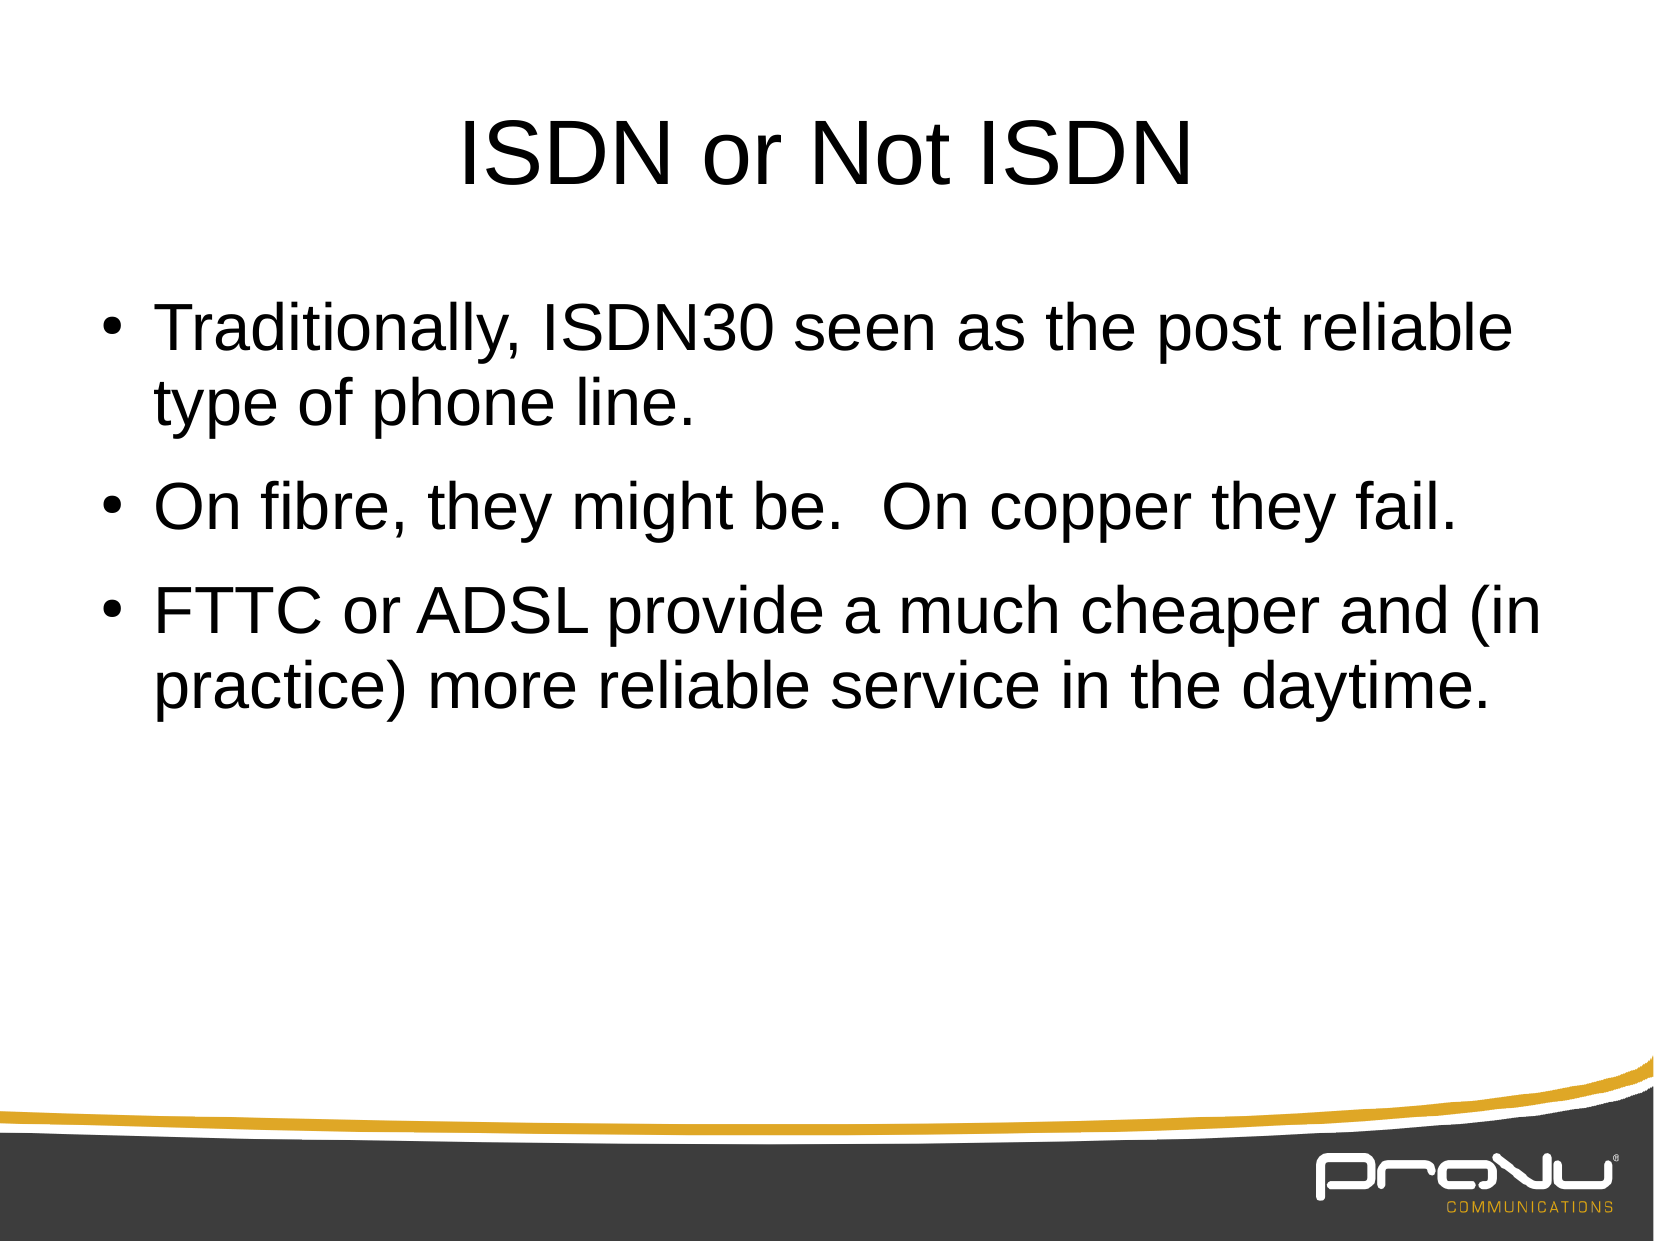

# ISDN or Not ISDN
Traditionally, ISDN30 seen as the post reliable type of phone line.
On fibre, they might be. On copper they fail.
FTTC or ADSL provide a much cheaper and (in practice) more reliable service in the daytime.